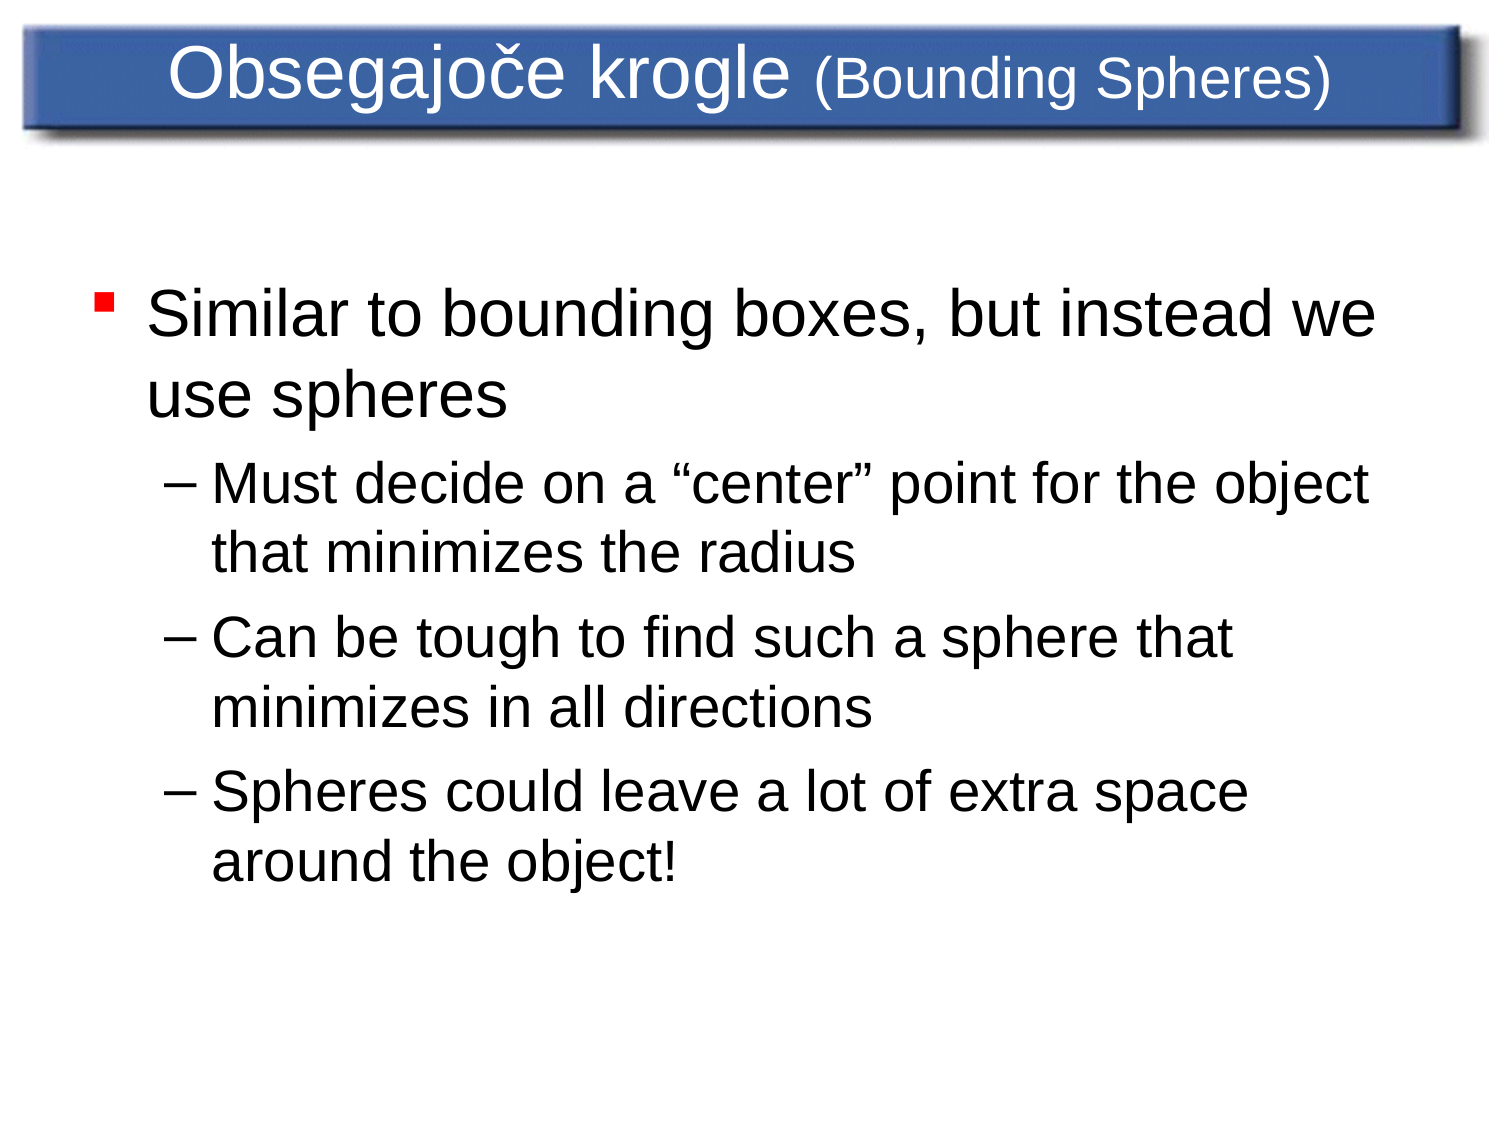

# Obsegajoče krogle (Bounding Spheres)
Similar to bounding boxes, but instead we use spheres
Must decide on a “center” point for the object that minimizes the radius
Can be tough to find such a sphere that minimizes in all directions
Spheres could leave a lot of extra space around the object!